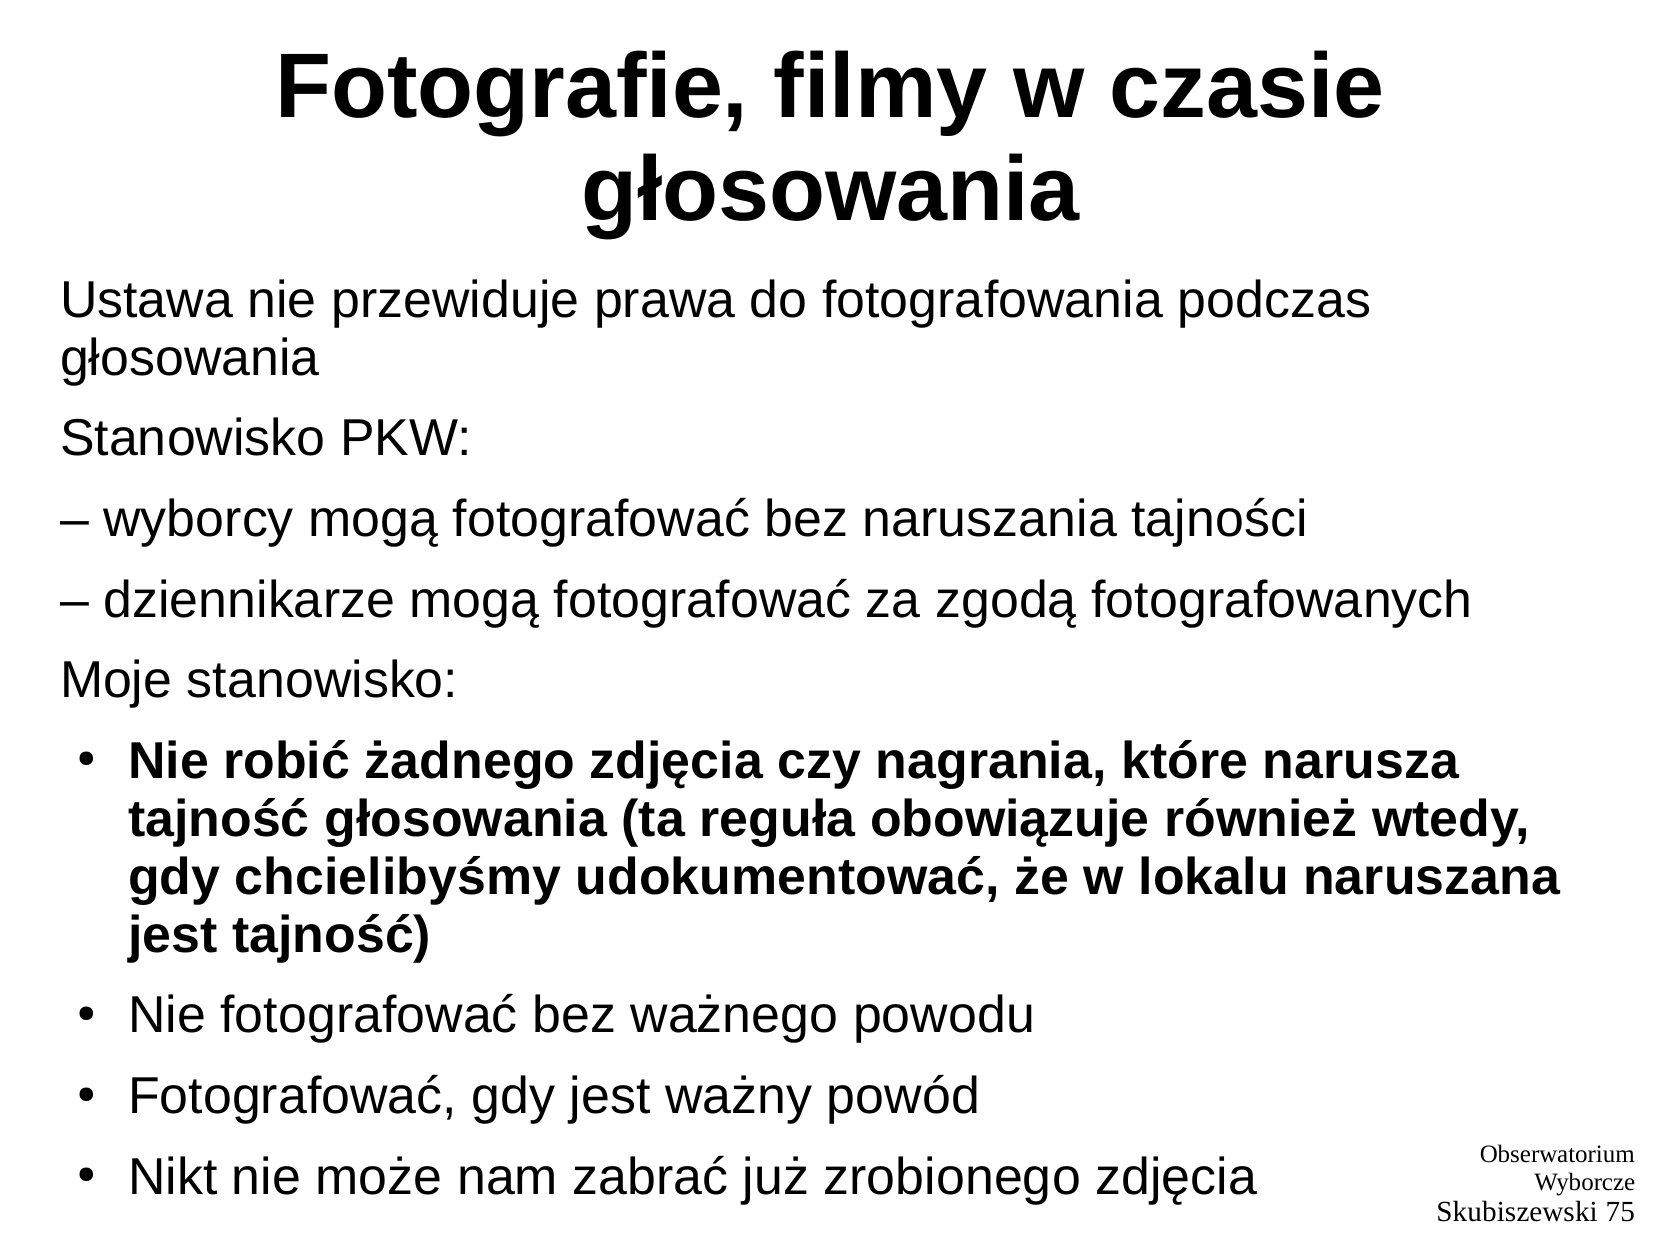

# Fotografie, filmy w czasie głosowania
Ustawa nie przewiduje prawa do fotografowania podczas głosowania
Stanowisko PKW:
– wyborcy mogą fotografować bez naruszania tajności
– dziennikarze mogą fotografować za zgodą fotografowanych
Moje stanowisko:
Nie robić żadnego zdjęcia czy nagrania, które narusza tajność głosowania (ta reguła obowiązuje również wtedy, gdy chcielibyśmy udokumentować, że w lokalu naruszana jest tajność)
Nie fotografować bez ważnego powodu
Fotografować, gdy jest ważny powód
Nikt nie może nam zabrać już zrobionego zdjęcia
75